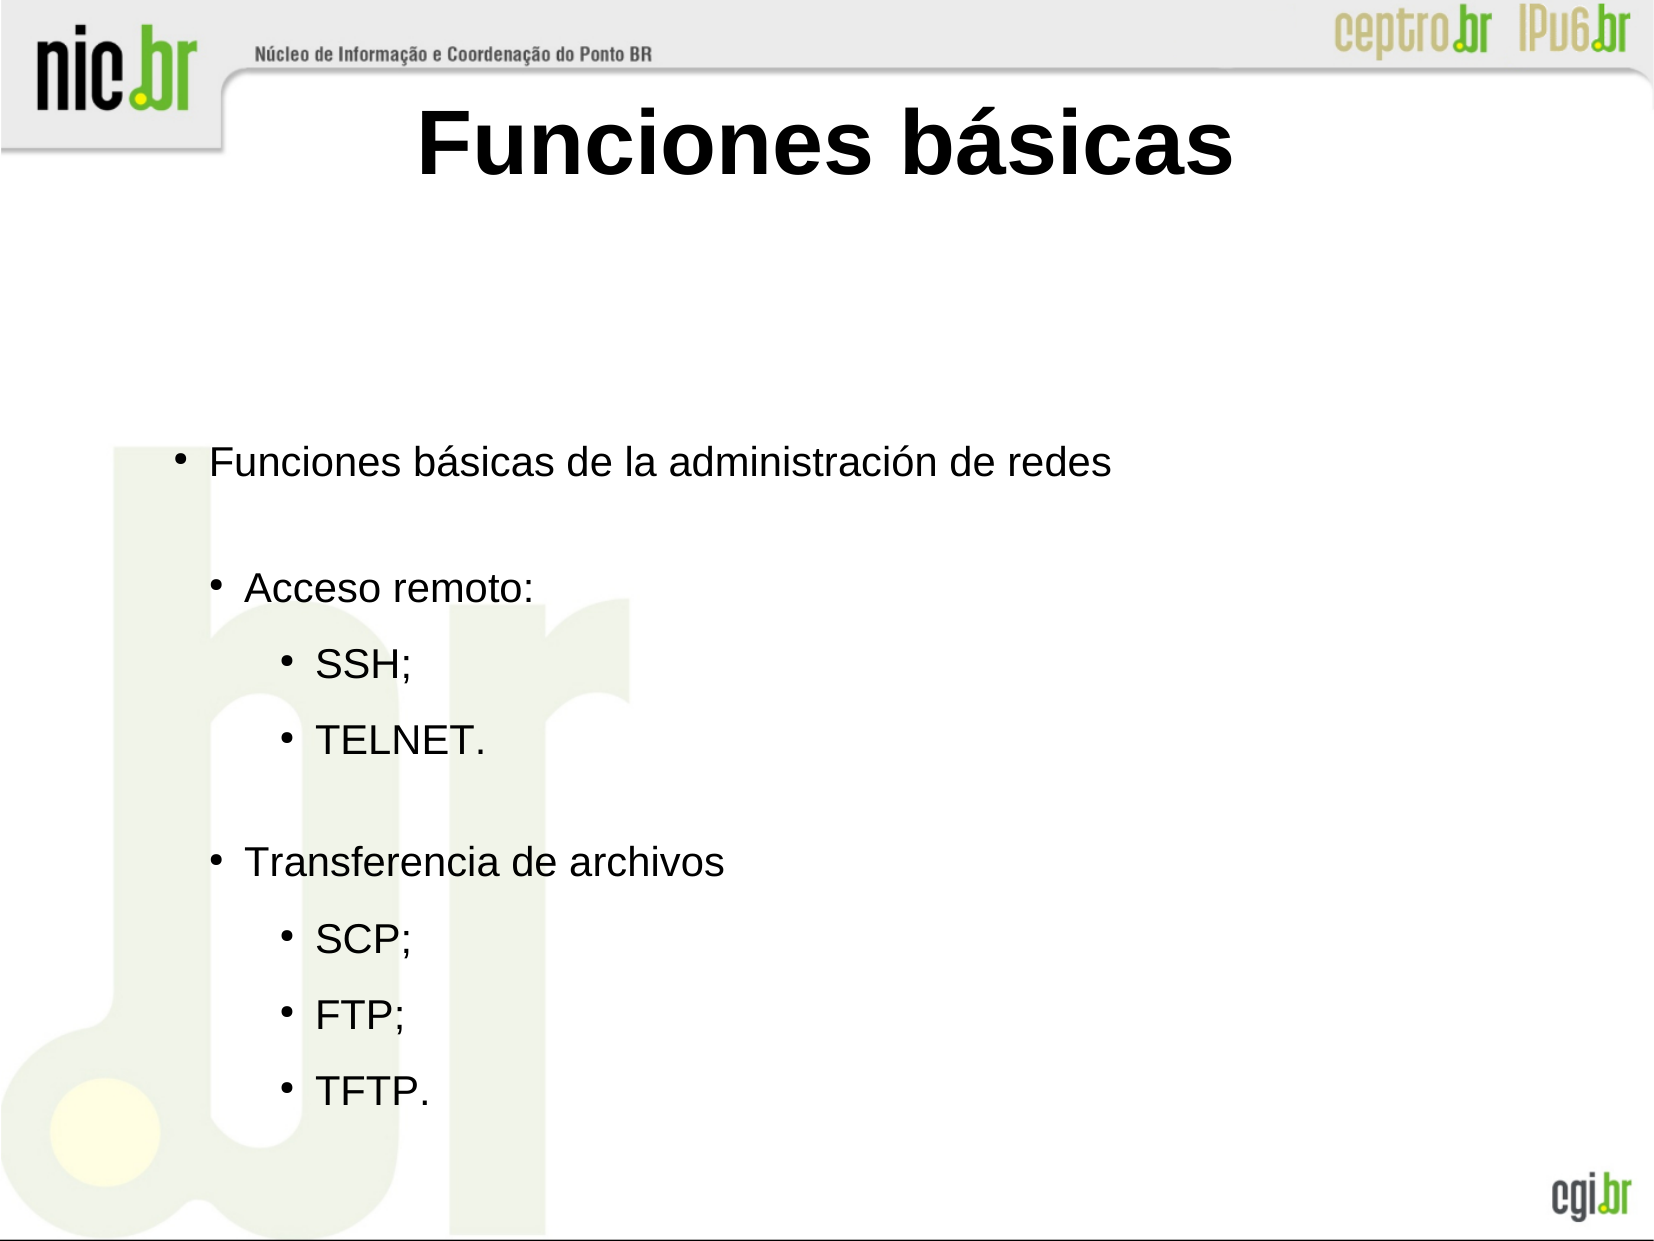

Funciones básicas
Funciones básicas de la administración de redes
Acceso remoto:
SSH;
TELNET.
Transferencia de archivos
SCP;
FTP;
TFTP.